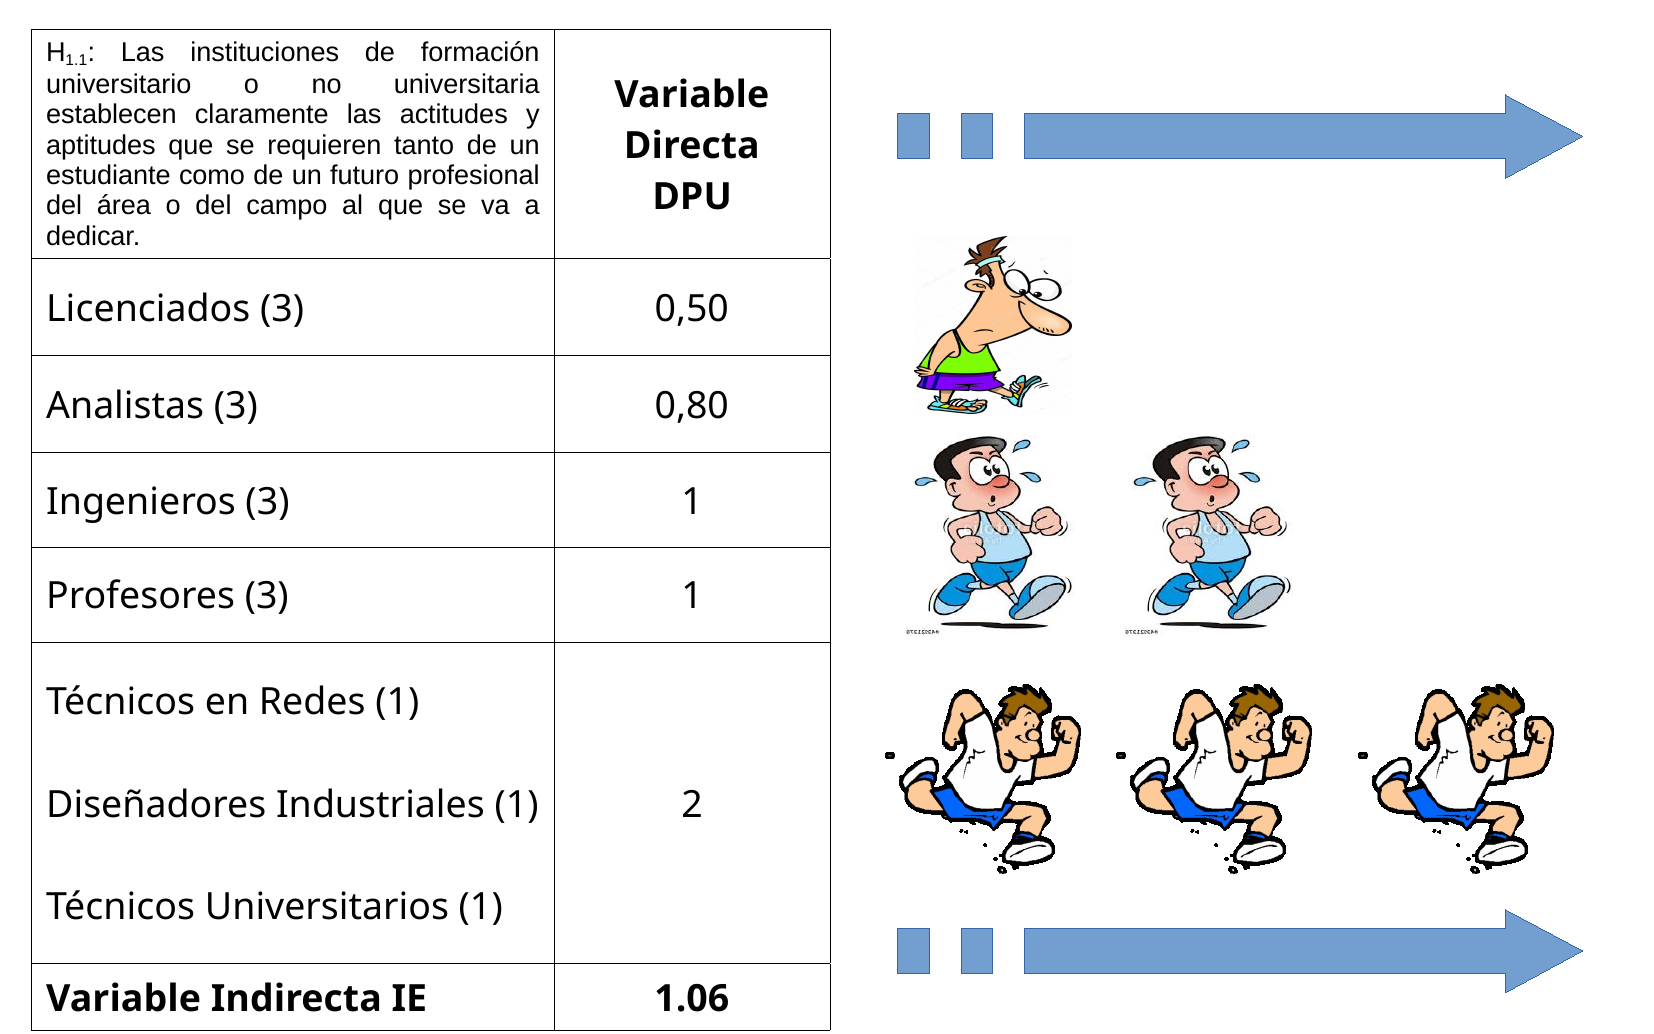

| H1.1: Las instituciones de formación universitario o no universitaria establecen claramente las actitudes y aptitudes que se requieren tanto de un estudiante como de un futuro profesional del área o del campo al que se va a dedicar. | Variable Directa DPU | | | |
| --- | --- | --- | --- | --- |
| Licenciados (3) | 0,50 | | | |
| Analistas (3) | 0,80 | | | |
| Ingenieros (3) | 1 | | | |
| Profesores (3) | 1 | | | |
| Técnicos en Redes (1) Diseñadores Industriales (1) Técnicos Universitarios (1) | 2 | | | |
| Variable Indirecta IE | 1.06 | | | |